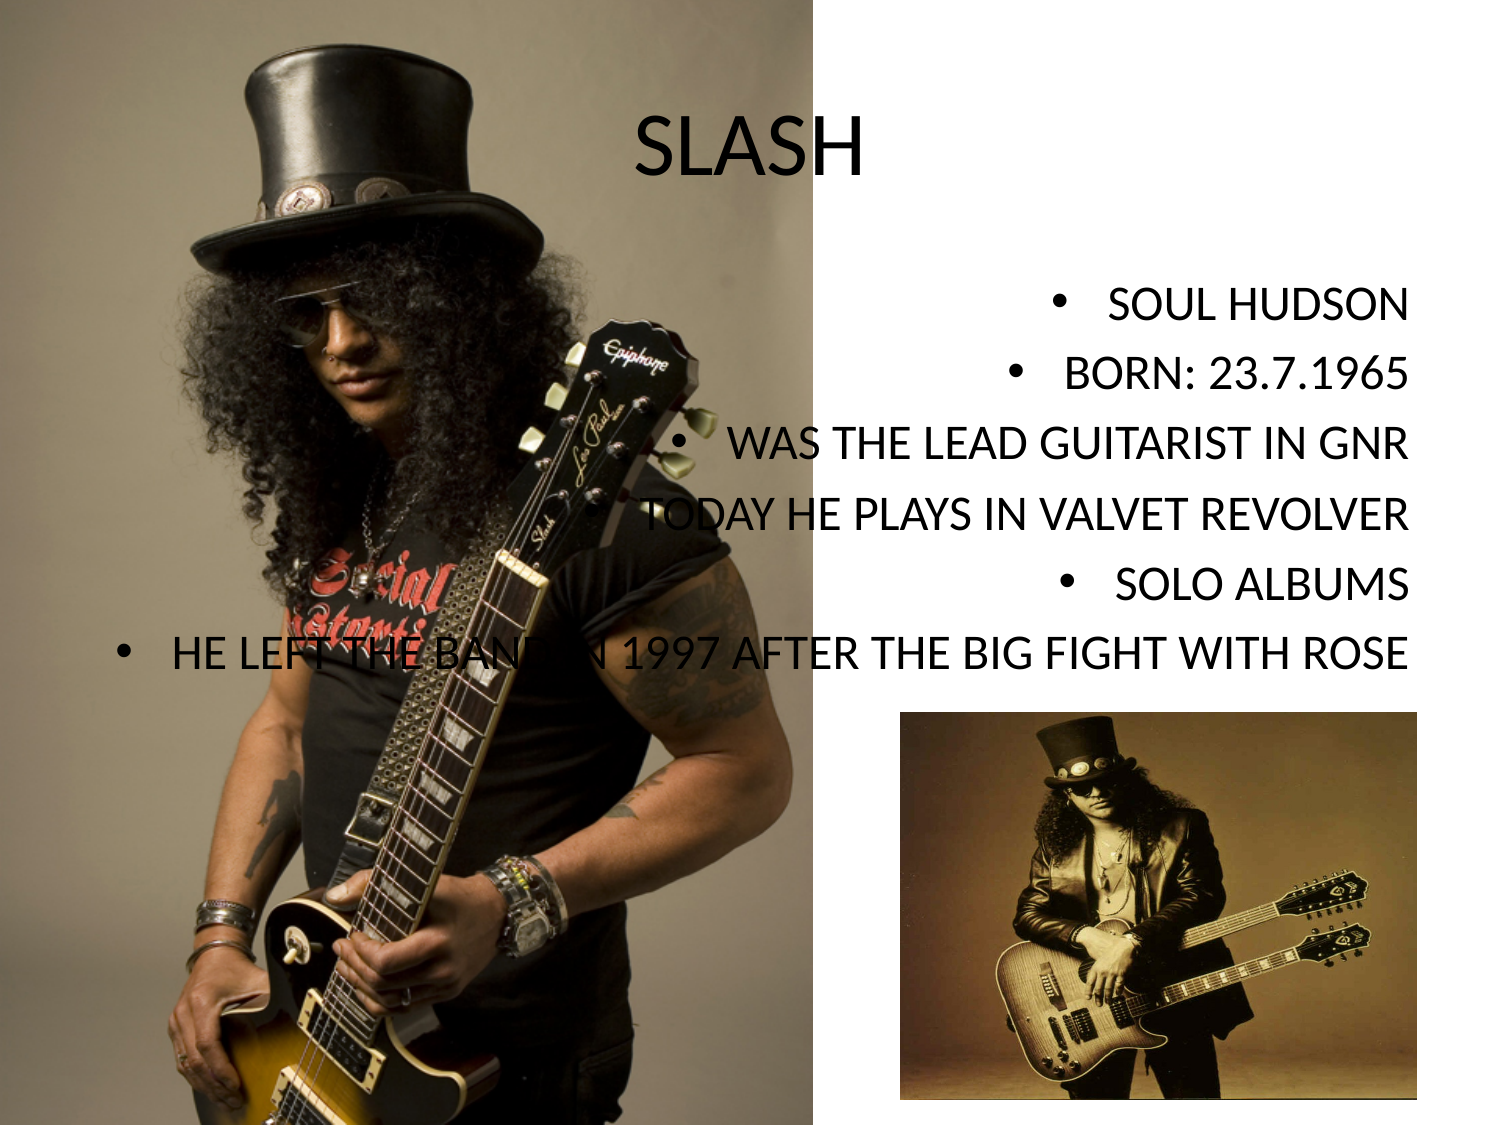

# SLASH
SOUL HUDSON
BORN: 23.7.1965
WAS THE LEAD GUITARIST IN GNR
TODAY HE PLAYS IN VALVET REVOLVER
SOLO ALBUMS
HE LEFT THE BAND IN 1997 AFTER THE BIG FIGHT WITH ROSE